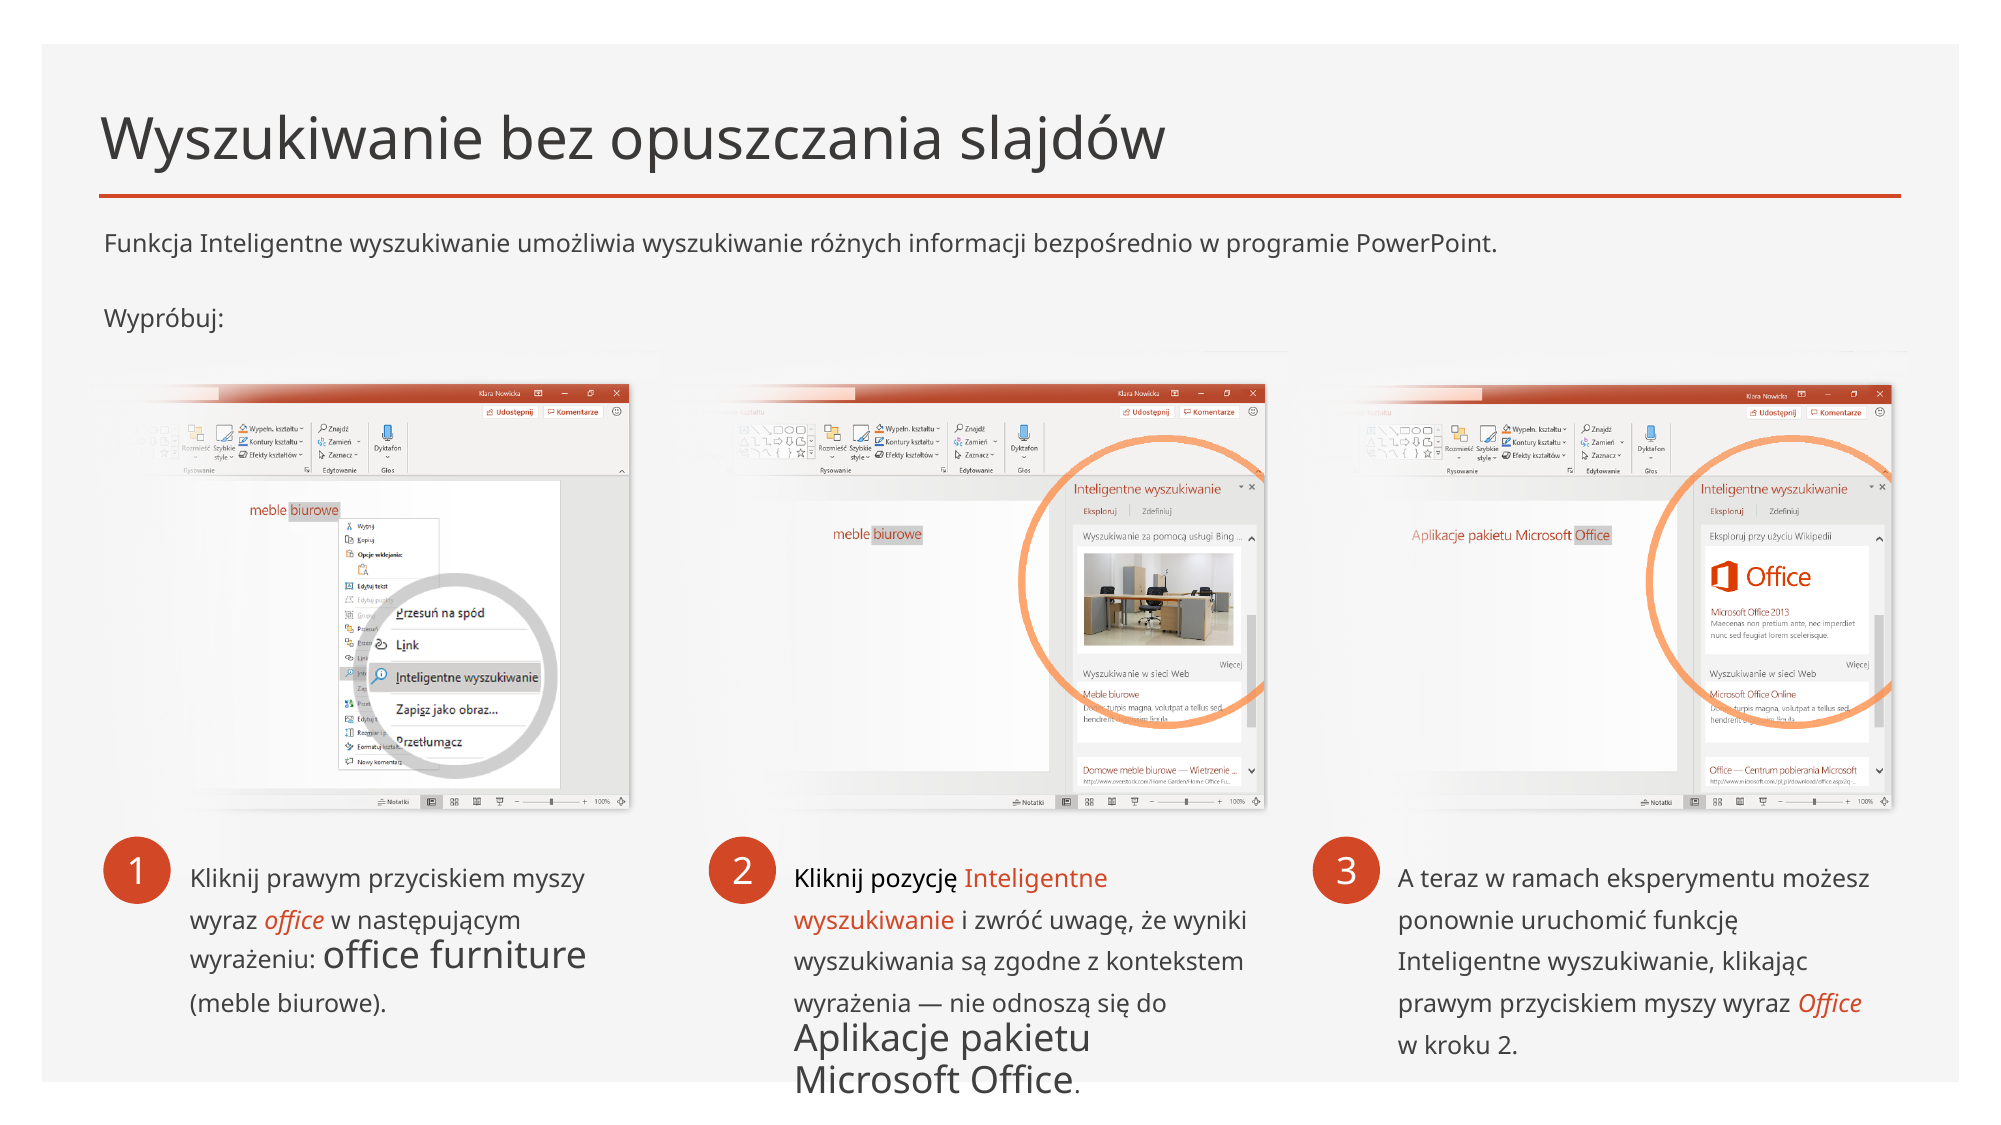

# Wyszukiwanie bez opuszczania slajdów
Funkcja Inteligentne wyszukiwanie umożliwia wyszukiwanie różnych informacji bezpośrednio w programie PowerPoint.
Wypróbuj:
1
2
3
Kliknij prawym przyciskiem myszy wyraz office w następującym wyrażeniu: office furniture (meble biurowe).
Kliknij pozycję Inteligentne wyszukiwanie i zwróć uwagę, że wyniki wyszukiwania są zgodne z kontekstem wyrażenia — nie odnoszą się do Aplikacje pakietu Microsoft Office.
A teraz w ramach eksperymentu możesz ponownie uruchomić funkcję Inteligentne wyszukiwanie, klikając prawym przyciskiem myszy wyraz Office w kroku 2.